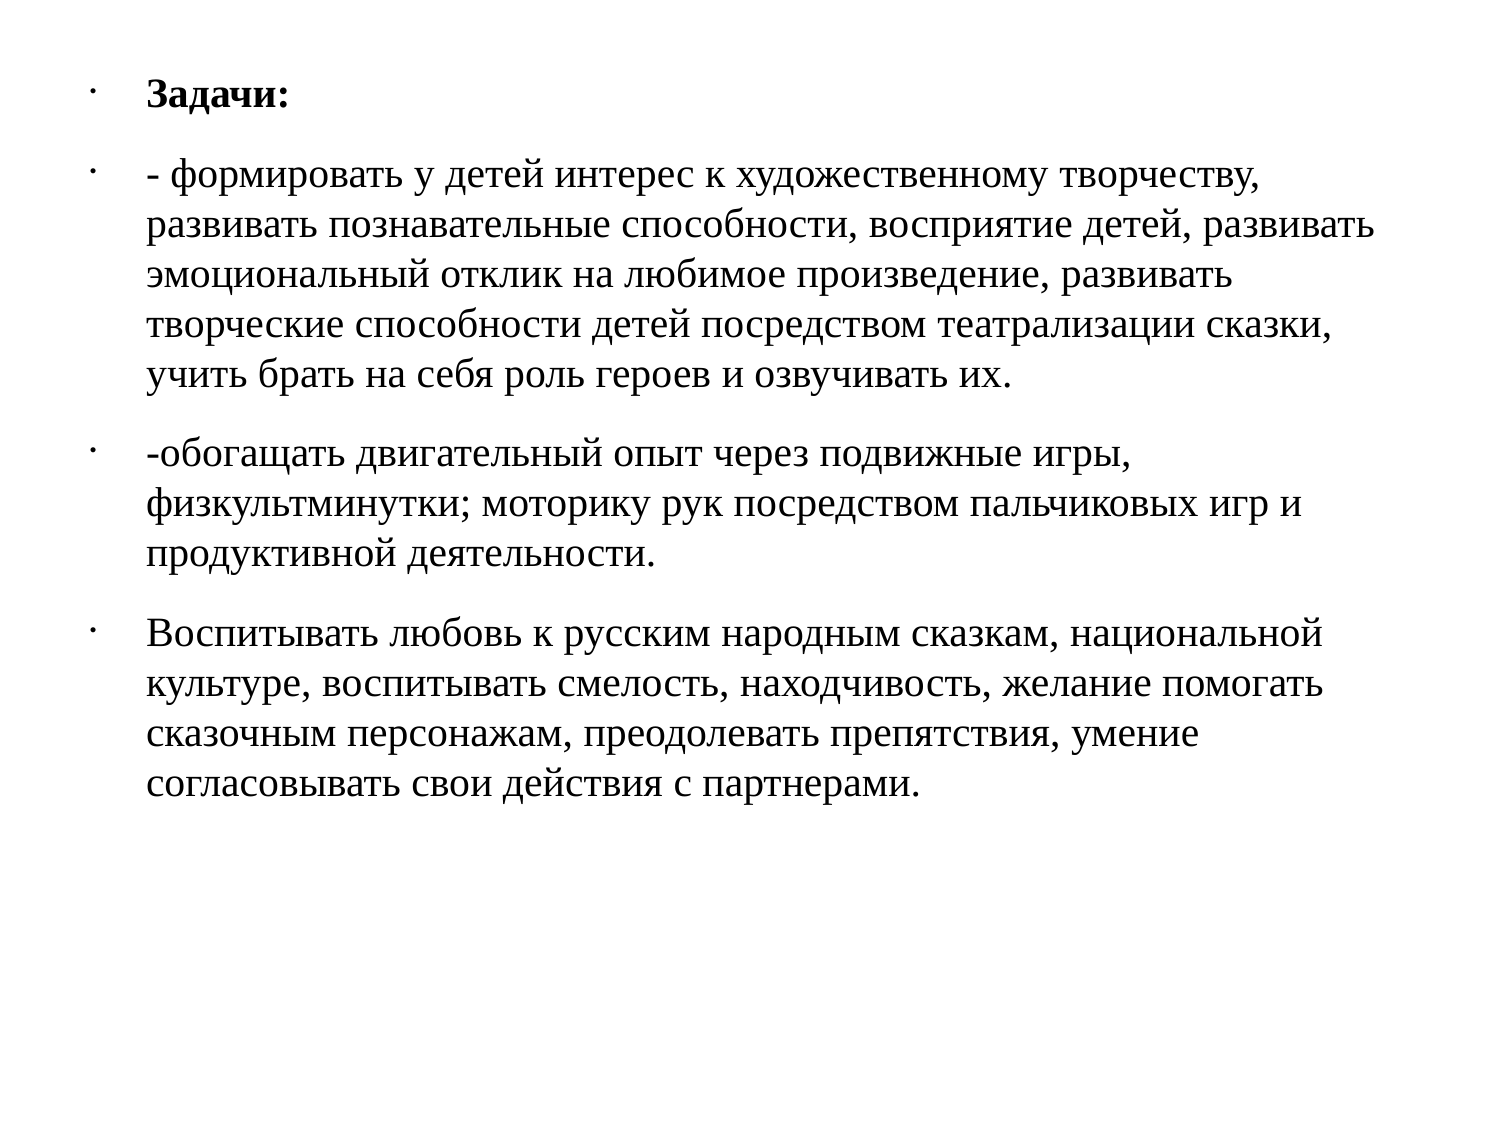

#
Задачи:
- формировать у детей интерес к художественному творчеству, развивать познавательные способности, восприятие детей, развивать эмоциональный отклик на любимое произведение, развивать творческие способности детей посредством театрализации сказки, учить брать на себя роль героев и озвучивать их.
-обогащать двигательный опыт через подвижные игры, физкультминутки; моторику рук посредством пальчиковых игр и продуктивной деятельности.
Воспитывать любовь к русским народным сказкам, национальной культуре, воспитывать смелость, находчивость, желание помогать сказочным персонажам, преодолевать препятствия, умение согласовывать свои действия с партнерами.